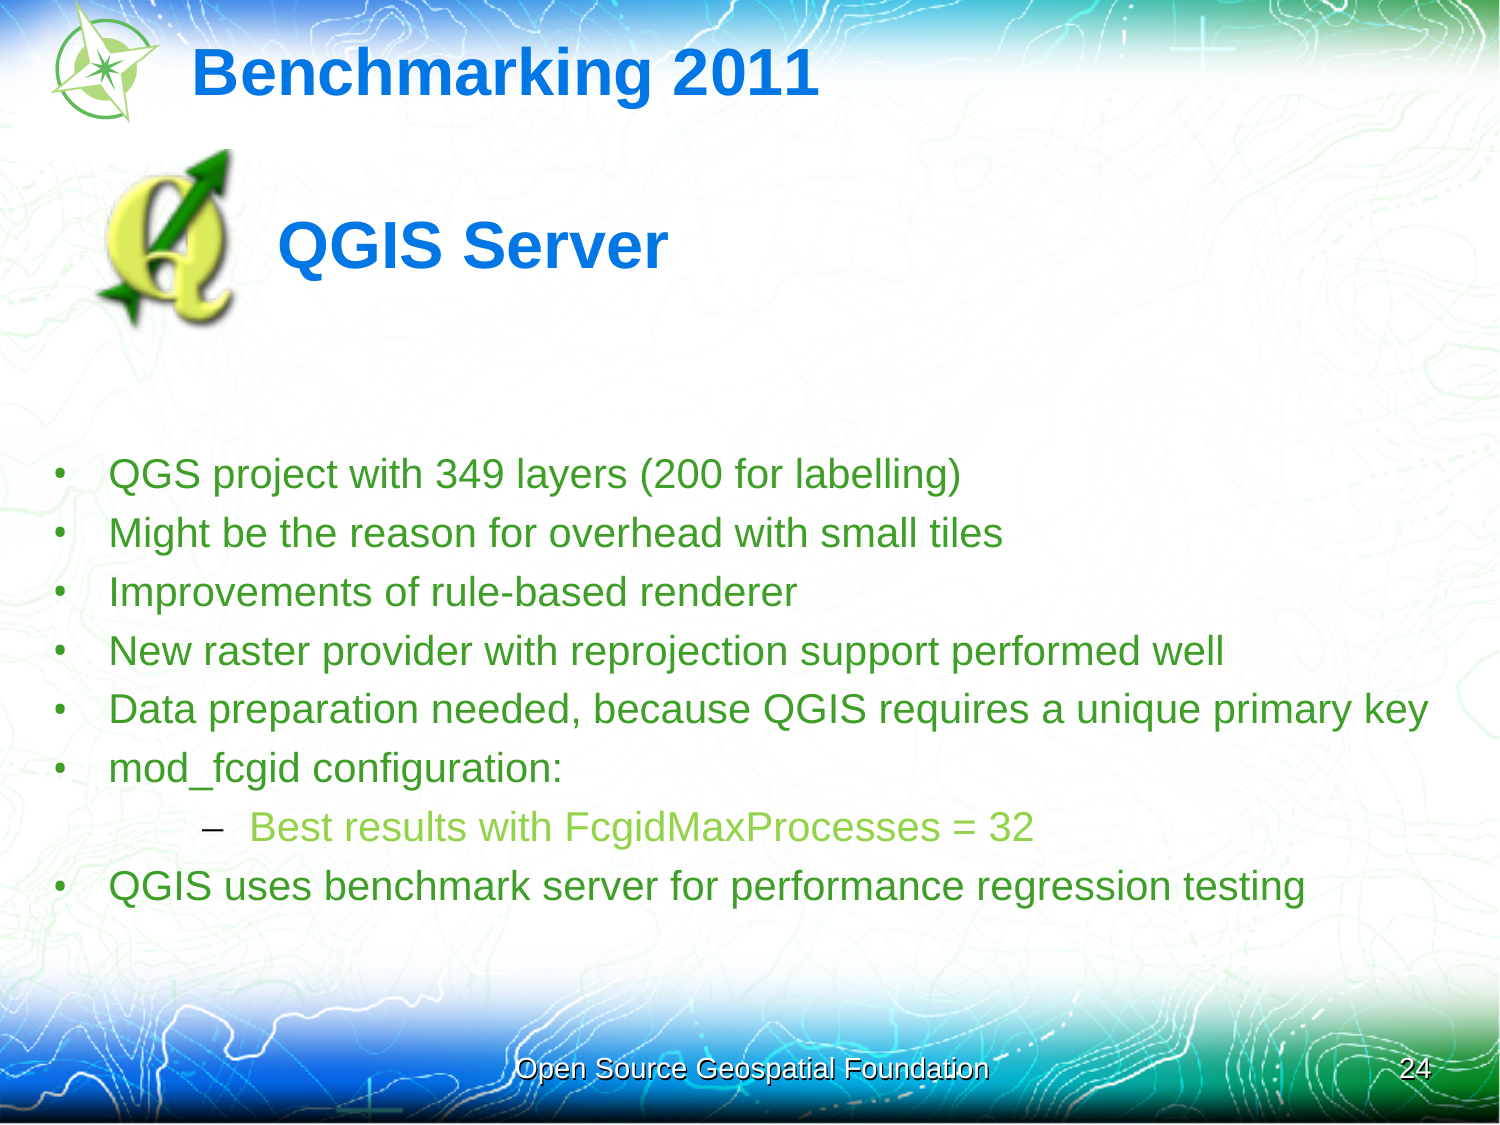

# Benchmarking 2011
QGIS Server
QGS project with 349 layers (200 for labelling)
Might be the reason for overhead with small tiles
Improvements of rule-based renderer
New raster provider with reprojection support performed well
Data preparation needed, because QGIS requires a unique primary key
mod_fcgid configuration:
Best results with FcgidMaxProcesses = 32
QGIS uses benchmark server for performance regression testing
Open Source Geospatial Foundation